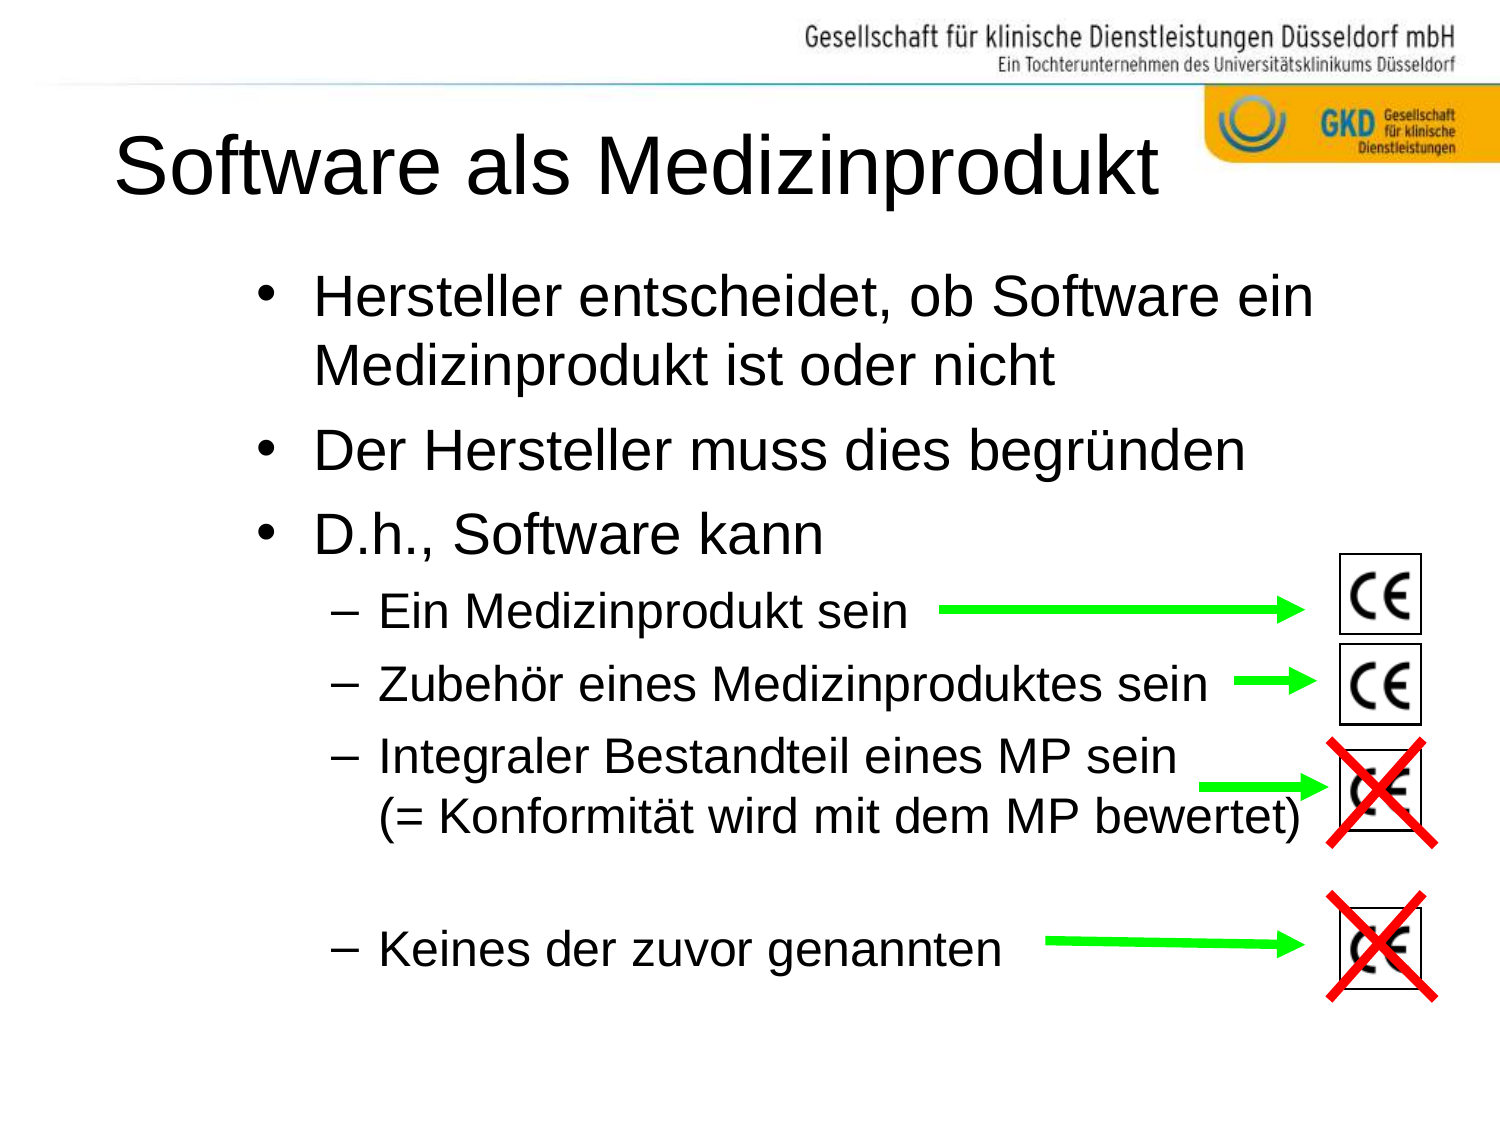

# Software als Medizinprodukt
Hersteller entscheidet, ob Software ein Medizinprodukt ist oder nicht
Der Hersteller muss dies begründen
D.h., Software kann
Ein Medizinprodukt sein
Zubehör eines Medizinproduktes sein
Integraler Bestandteil eines MP sein
(= Konformität wird mit dem MP bewertet)
Keines der zuvor genannten